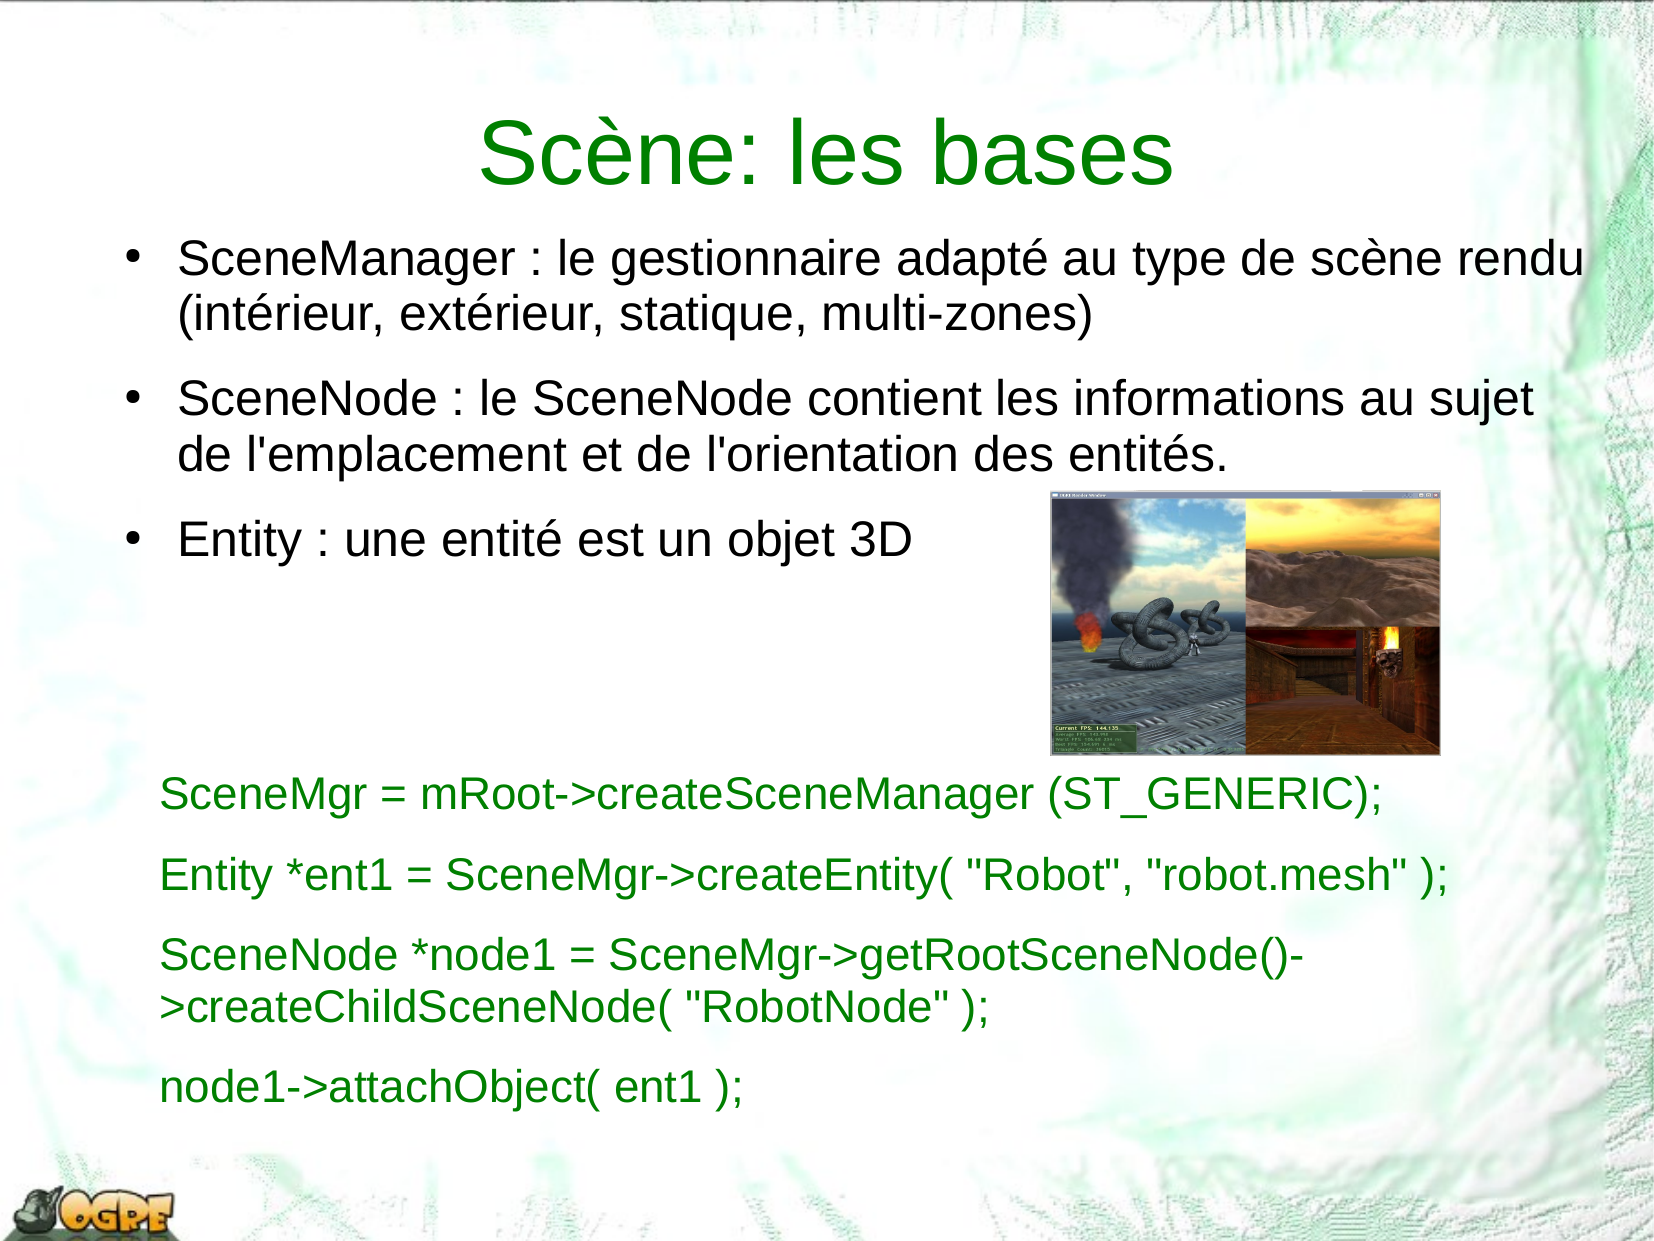

# Scène: les bases
SceneManager : le gestionnaire adapté au type de scène rendu (intérieur, extérieur, statique, multi-zones)
SceneNode : le SceneNode contient les informations au sujet de l'emplacement et de l'orientation des entités.
Entity : une entité est un objet 3D
SceneMgr = mRoot->createSceneManager (ST_GENERIC);
Entity *ent1 = SceneMgr->createEntity( "Robot", "robot.mesh" );
SceneNode *node1 = SceneMgr->getRootSceneNode()->createChildSceneNode( "RobotNode" );
node1->attachObject( ent1 );